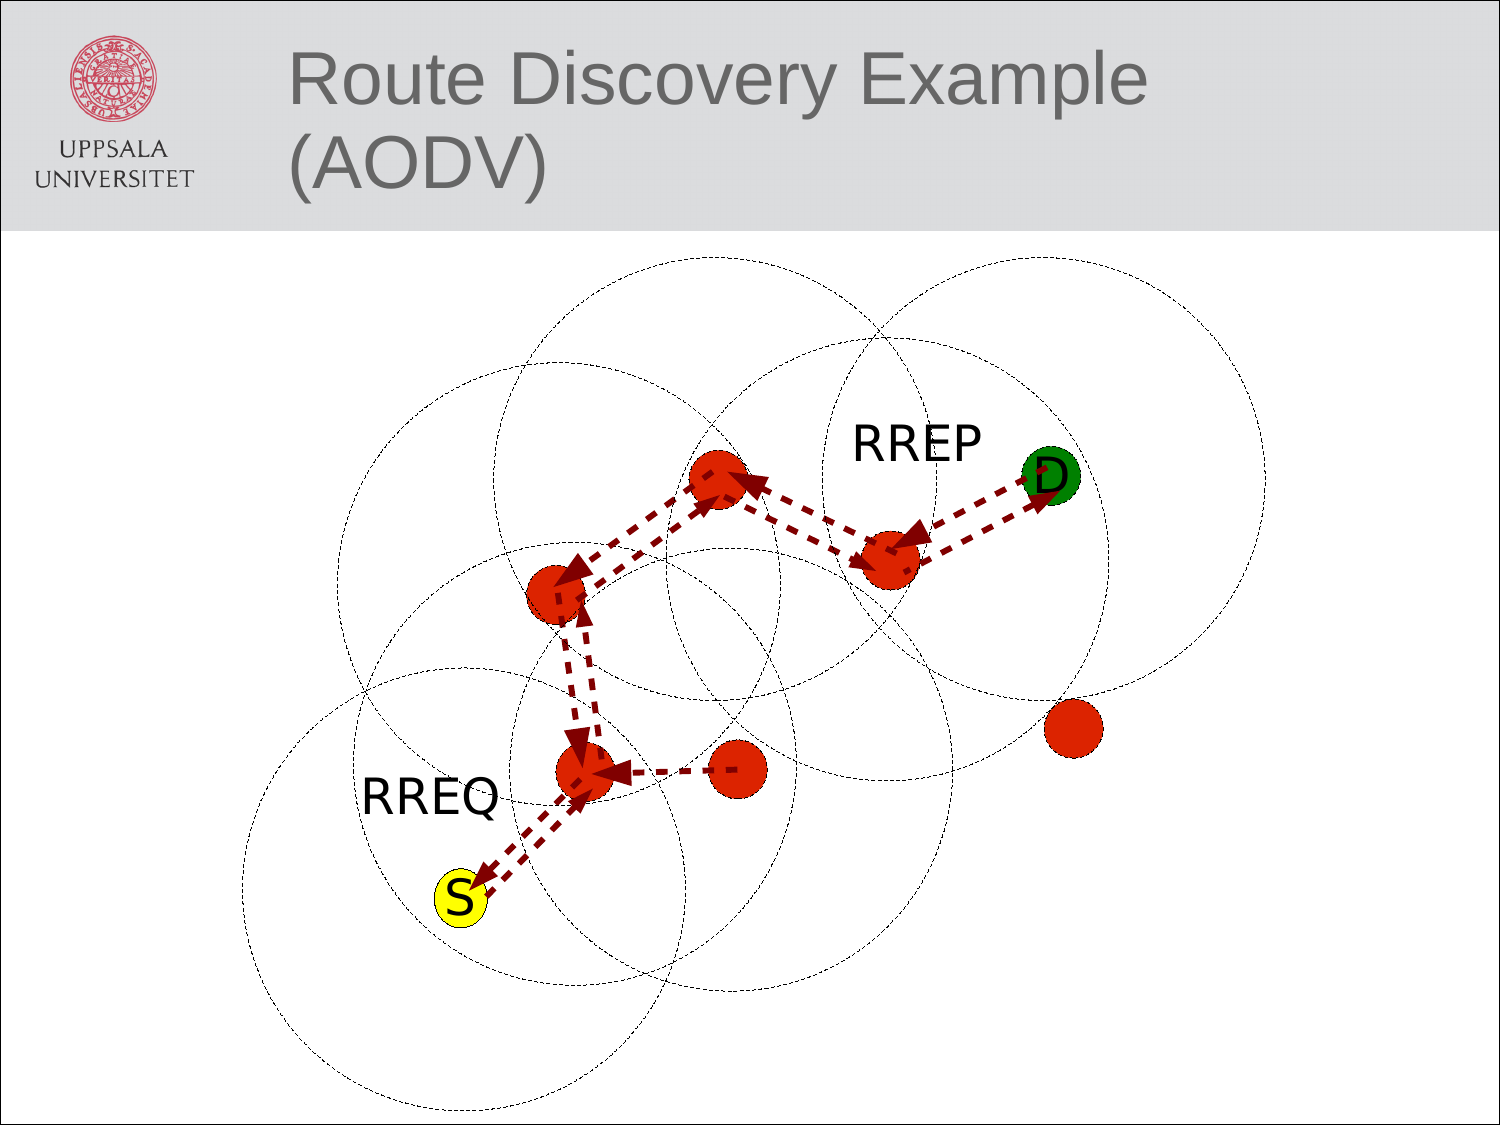

# Route Discovery Example (AODV)
RREP
D
RREQ
S